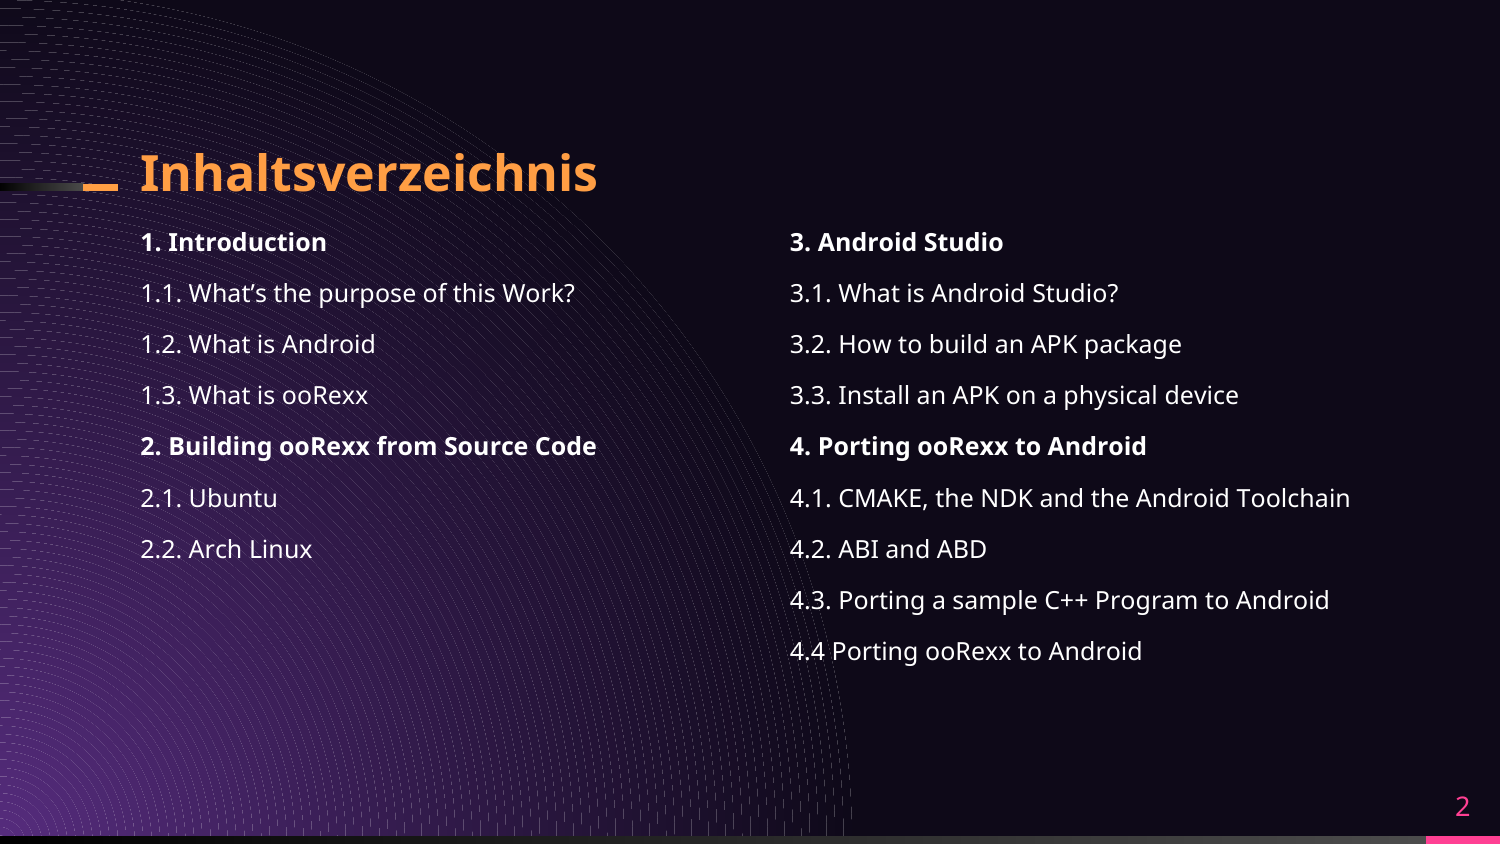

# Inhaltsverzeichnis
1. Introduction
1.1. What’s the purpose of this Work?
1.2. What is Android
1.3. What is ooRexx
2. Building ooRexx from Source Code
2.1. Ubuntu
2.2. Arch Linux
3. Android Studio
3.1. What is Android Studio?
3.2. How to build an APK package
3.3. Install an APK on a physical device
4. Porting ooRexx to Android
4.1. CMAKE, the NDK and the Android Toolchain
4.2. ABI and ABD
4.3. Porting a sample C++ Program to Android
4.4 Porting ooRexx to Android